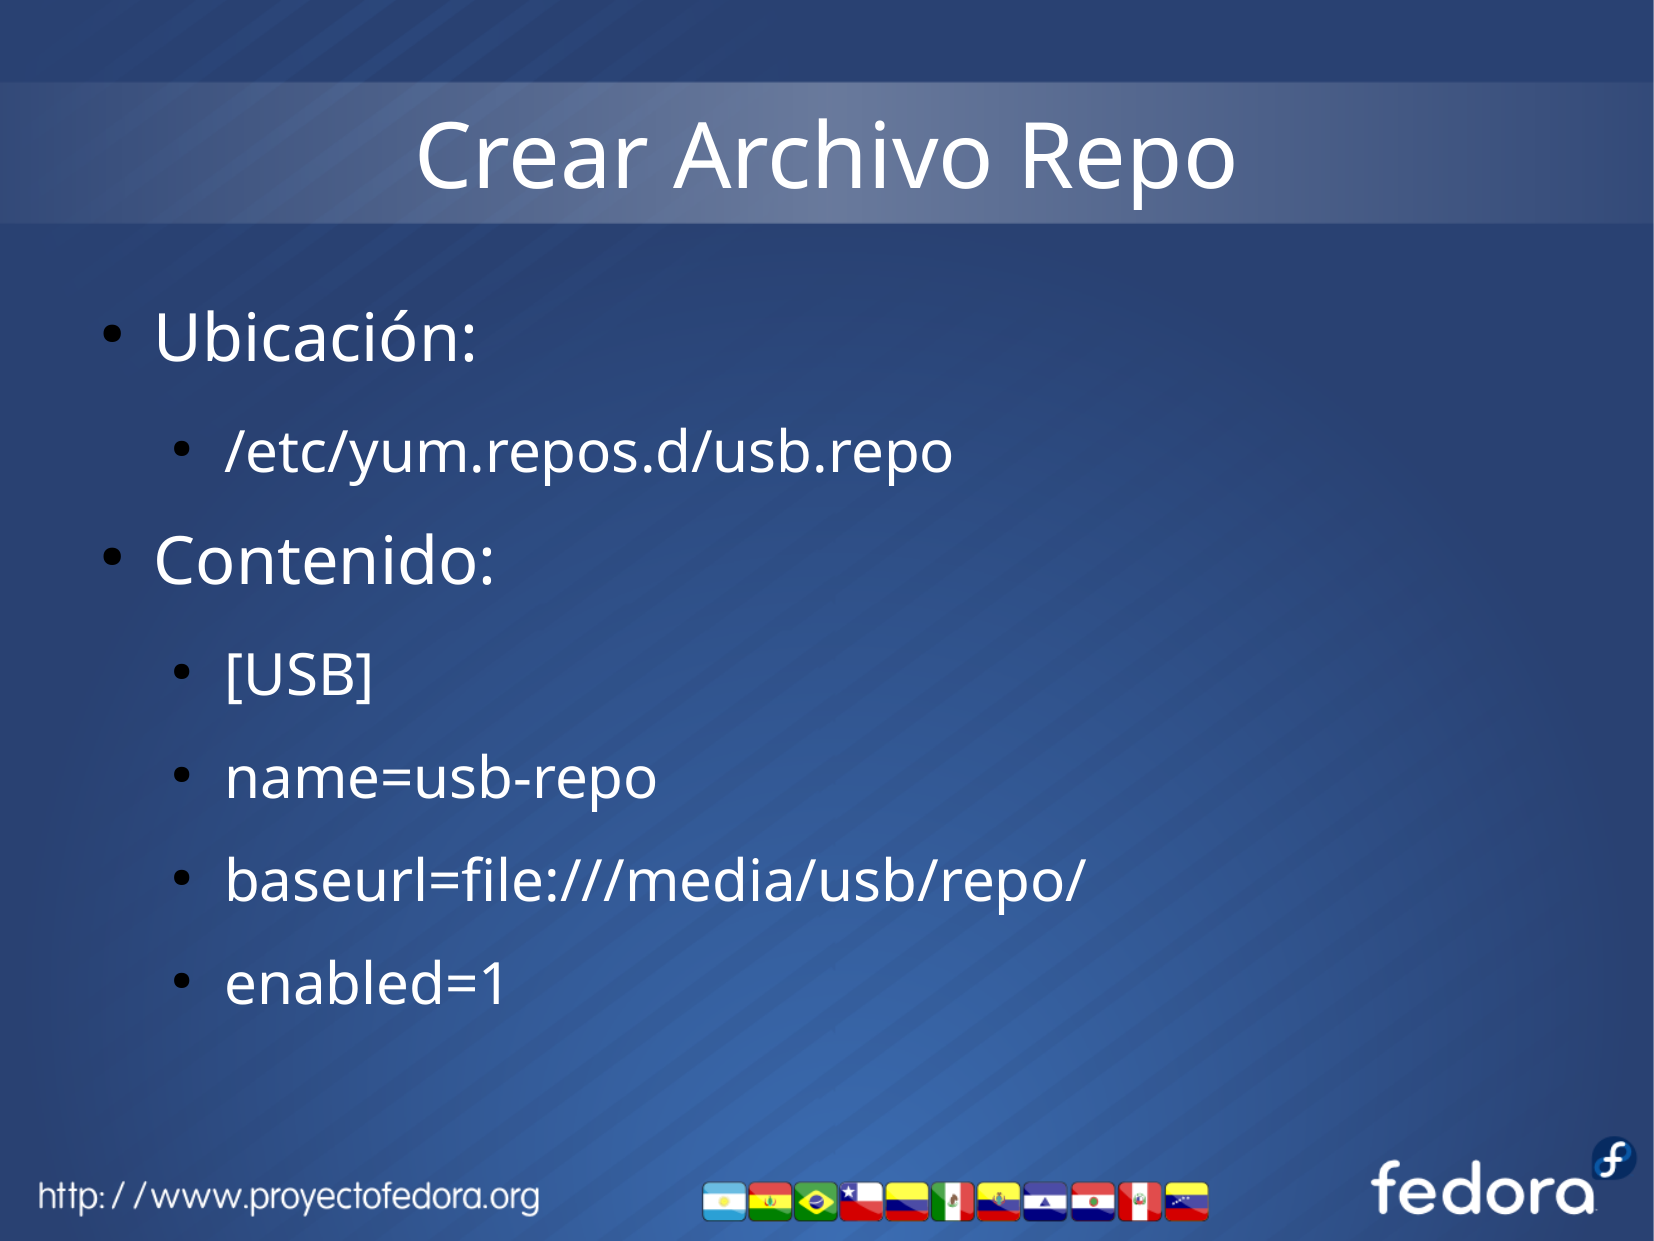

# Crear Archivo Repo
Ubicación:
/etc/yum.repos.d/usb.repo
Contenido:
[USB]
name=usb-repo
baseurl=file:///media/usb/repo/
enabled=1